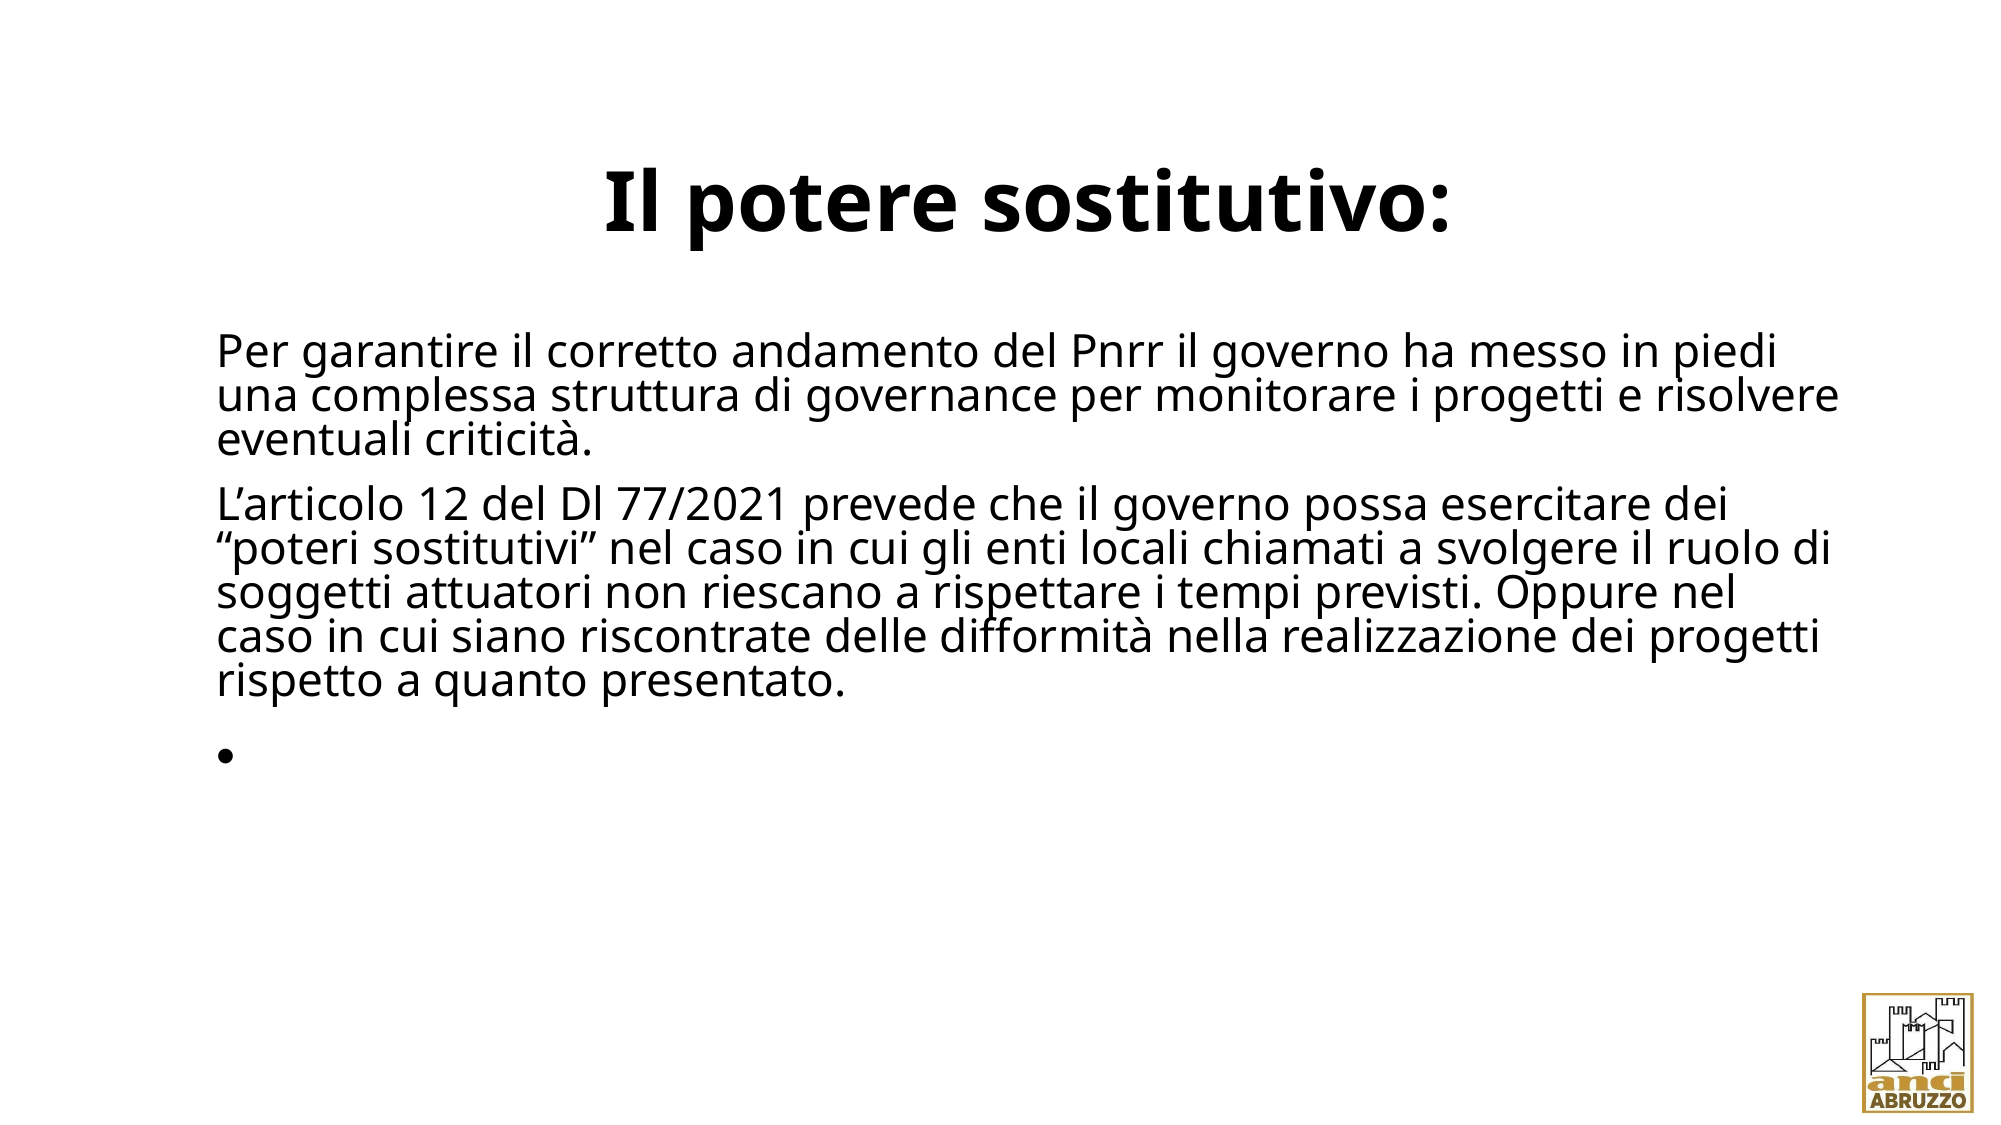

# Il potere sostitutivo:
Per garantire il corretto andamento del Pnrr il governo ha messo in piedi una complessa struttura di governance per monitorare i progetti e risolvere eventuali criticità.
L’articolo 12 del Dl 77/2021 prevede che il governo possa esercitare dei “poteri sostitutivi” nel caso in cui gli enti locali chiamati a svolgere il ruolo di soggetti attuatori non riescano a rispettare i tempi previsti. Oppure nel caso in cui siano riscontrate delle difformità nella realizzazione dei progetti rispetto a quanto presentato.